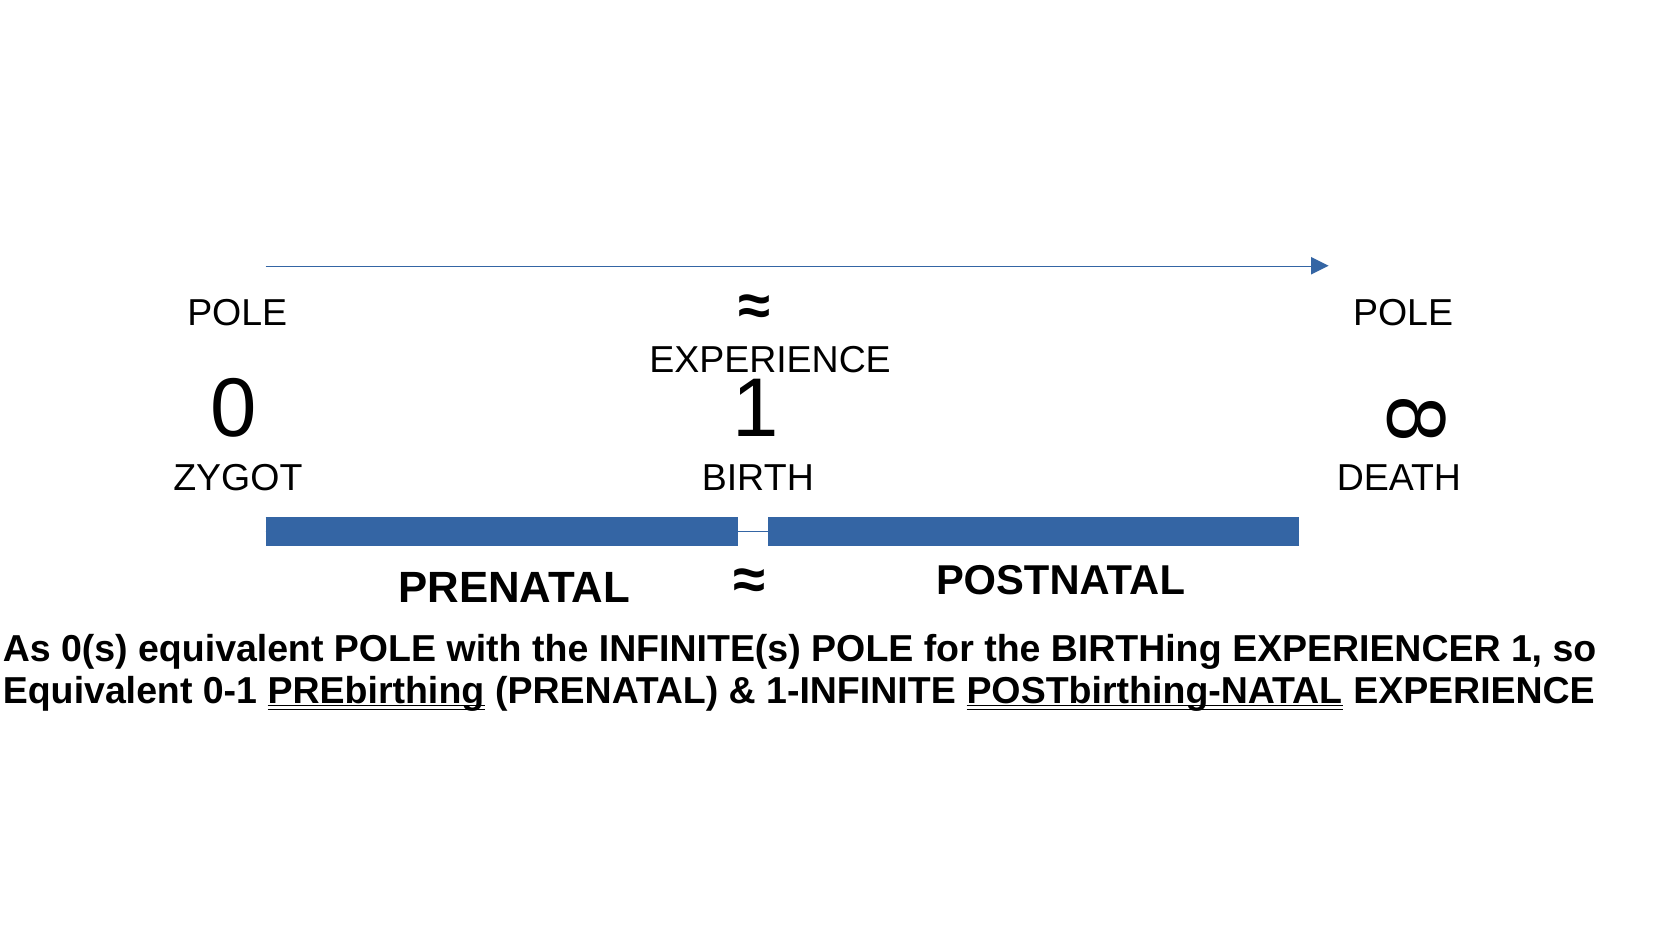

POLE ≈ POLE
 EXPERIENCE
8
 0 1
 ZYGOT BIRTH DEATH
 ≈
POSTNATAL
PRENATAL
As 0(s) equivalent POLE with the INFINITE(s) POLE for the BIRTHing EXPERIENCER 1, so
Equivalent 0-1 PREbirthing (PRENATAL) & 1-INFINITE POSTbirthing-NATAL EXPERIENCE